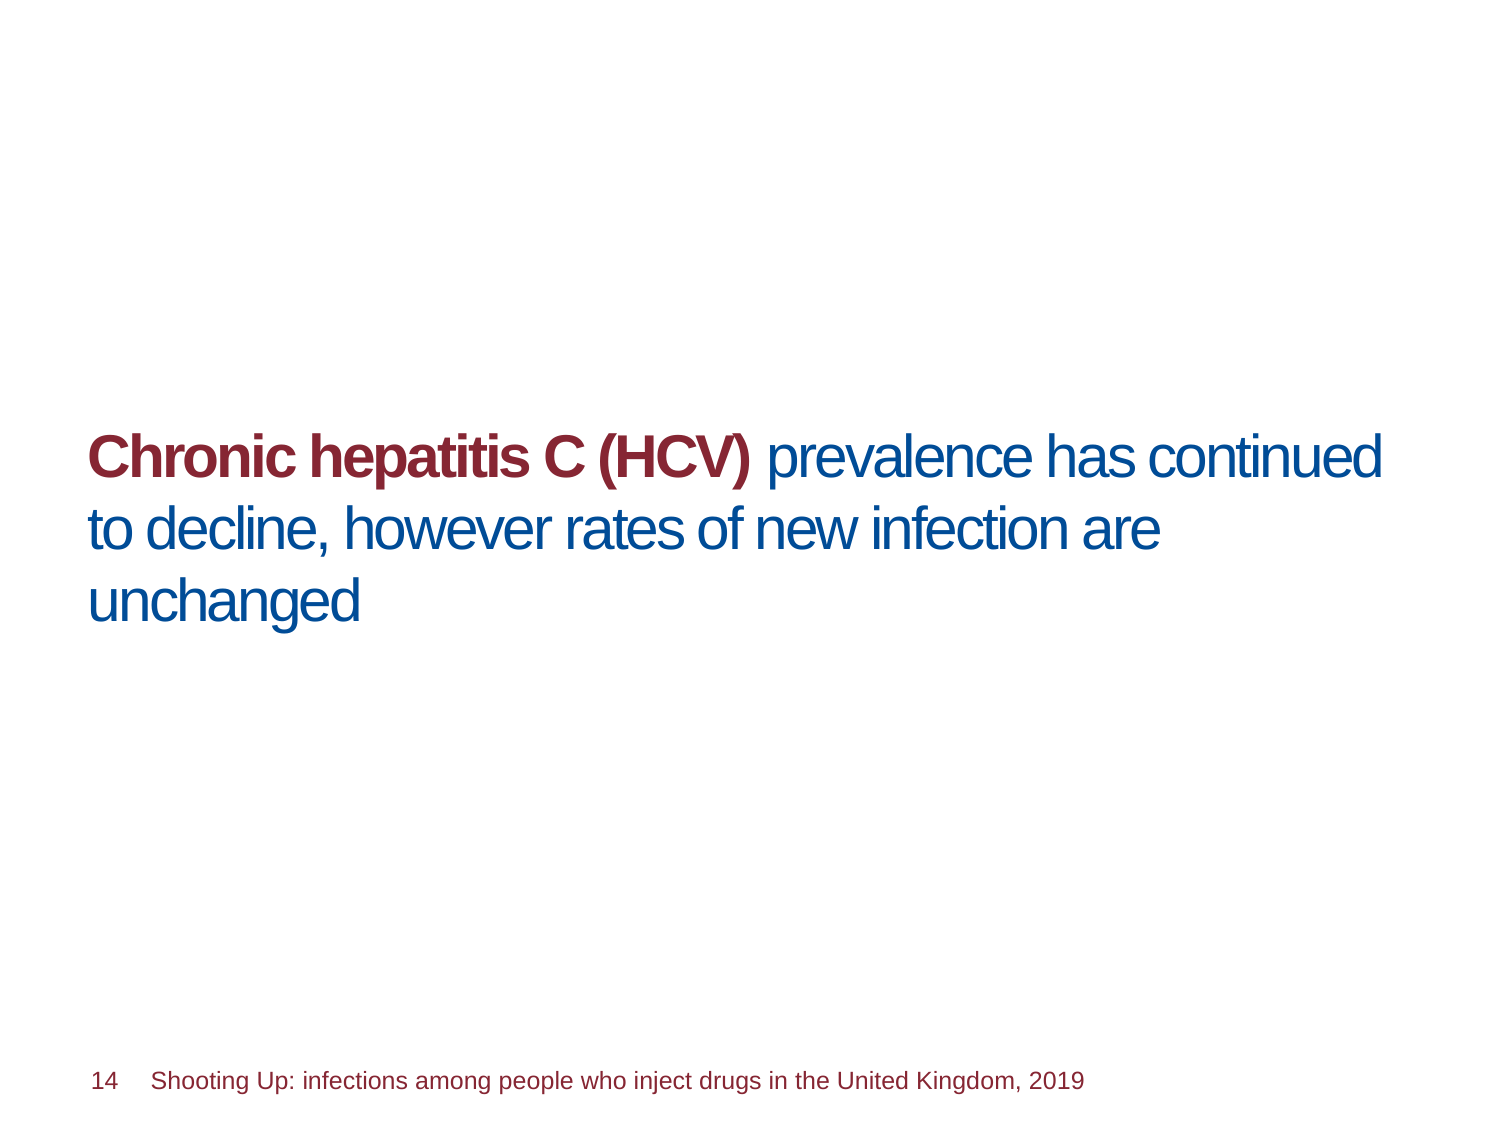

# Chronic hepatitis C (HCV) prevalence has continued to decline, however rates of new infection are unchanged
Shooting Up: Infections among people who inject drugs in the United Kingdom, 2018
Shooting Up: infections among people who inject drugs in the United Kingdom, 2019